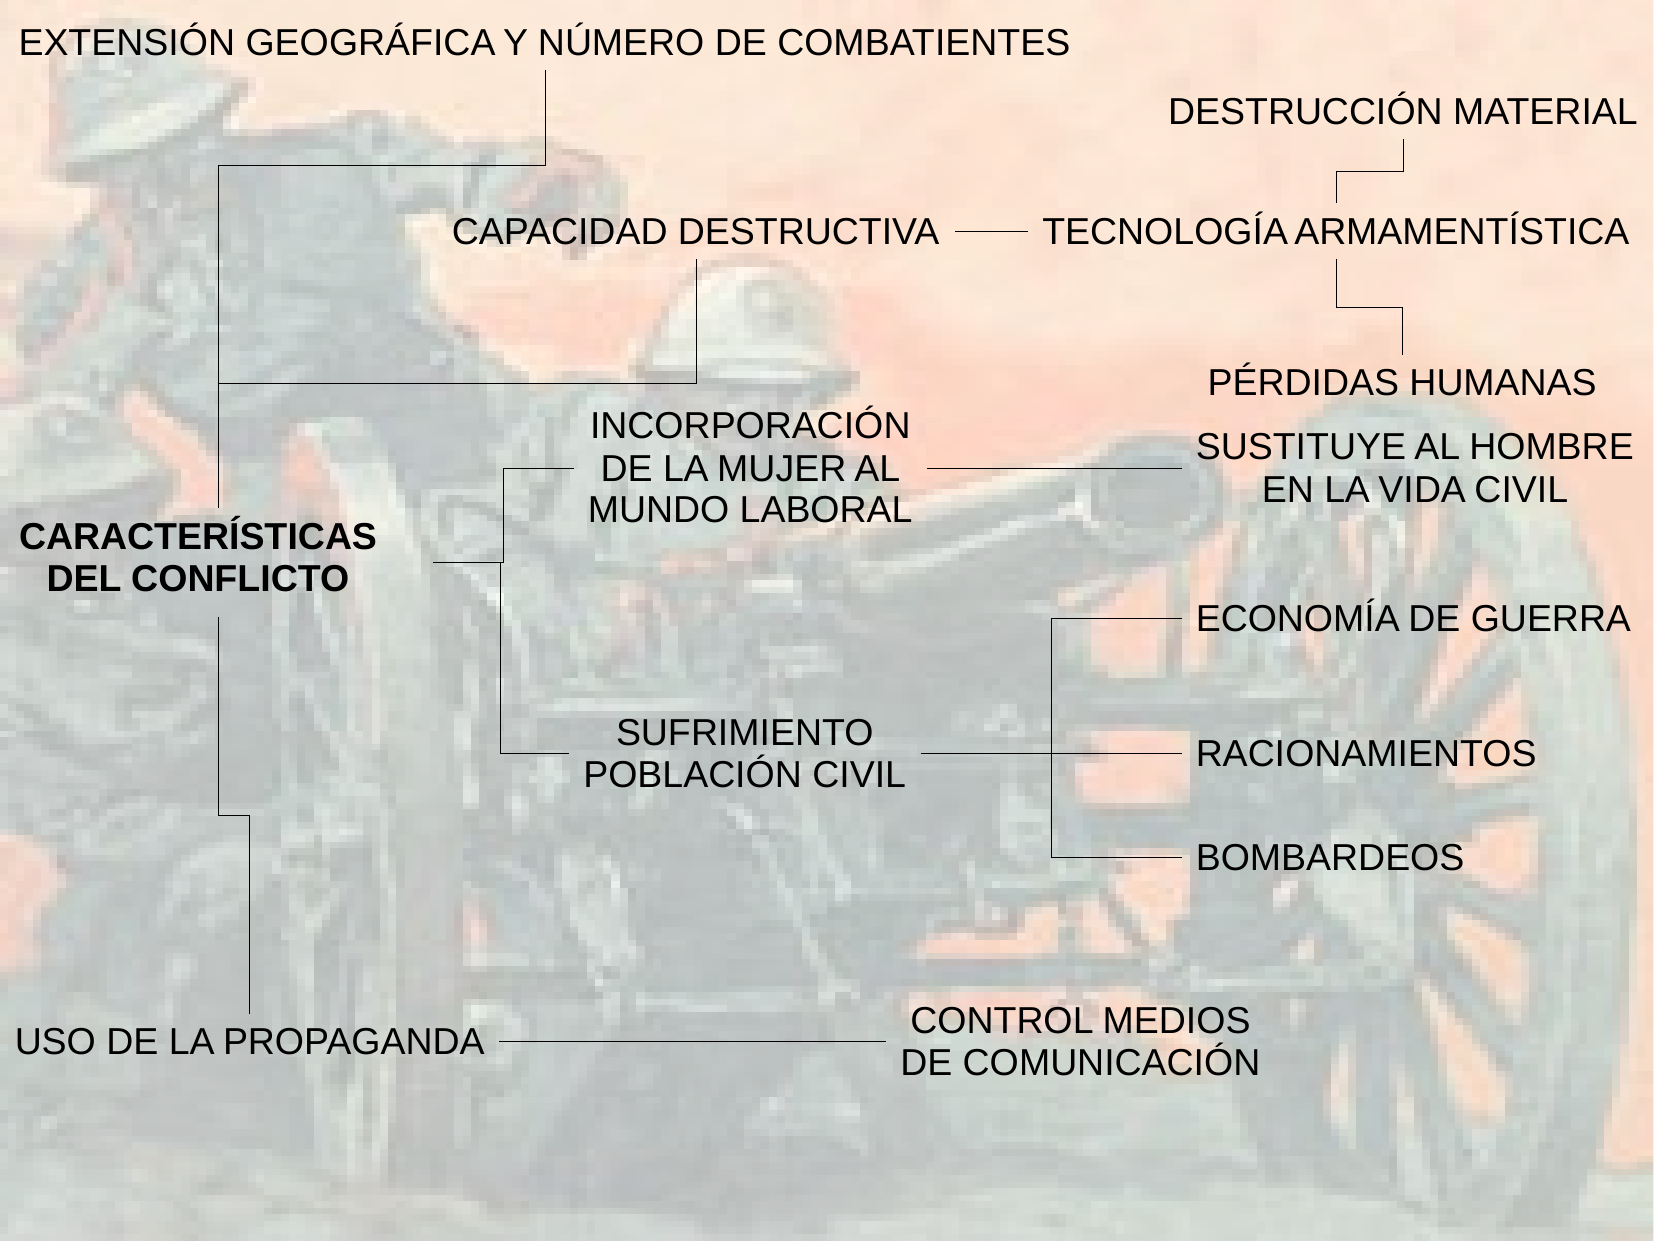

EXTENSIÓN GEOGRÁFICA Y NÚMERO DE COMBATIENTES
DESTRUCCIÓN MATERIAL
CAPACIDAD DESTRUCTIVA
TECNOLOGÍA ARMAMENTÍSTICA
PÉRDIDAS HUMANAS
INCORPORACIÓN
DE LA MUJER AL
MUNDO LABORAL
SUSTITUYE AL HOMBRE
EN LA VIDA CIVIL
CARACTERÍSTICAS
DEL CONFLICTO
ECONOMÍA DE GUERRA
SUFRIMIENTO
POBLACIÓN CIVIL
RACIONAMIENTOS
BOMBARDEOS
CONTROL MEDIOS
DE COMUNICACIÓN
USO DE LA PROPAGANDA